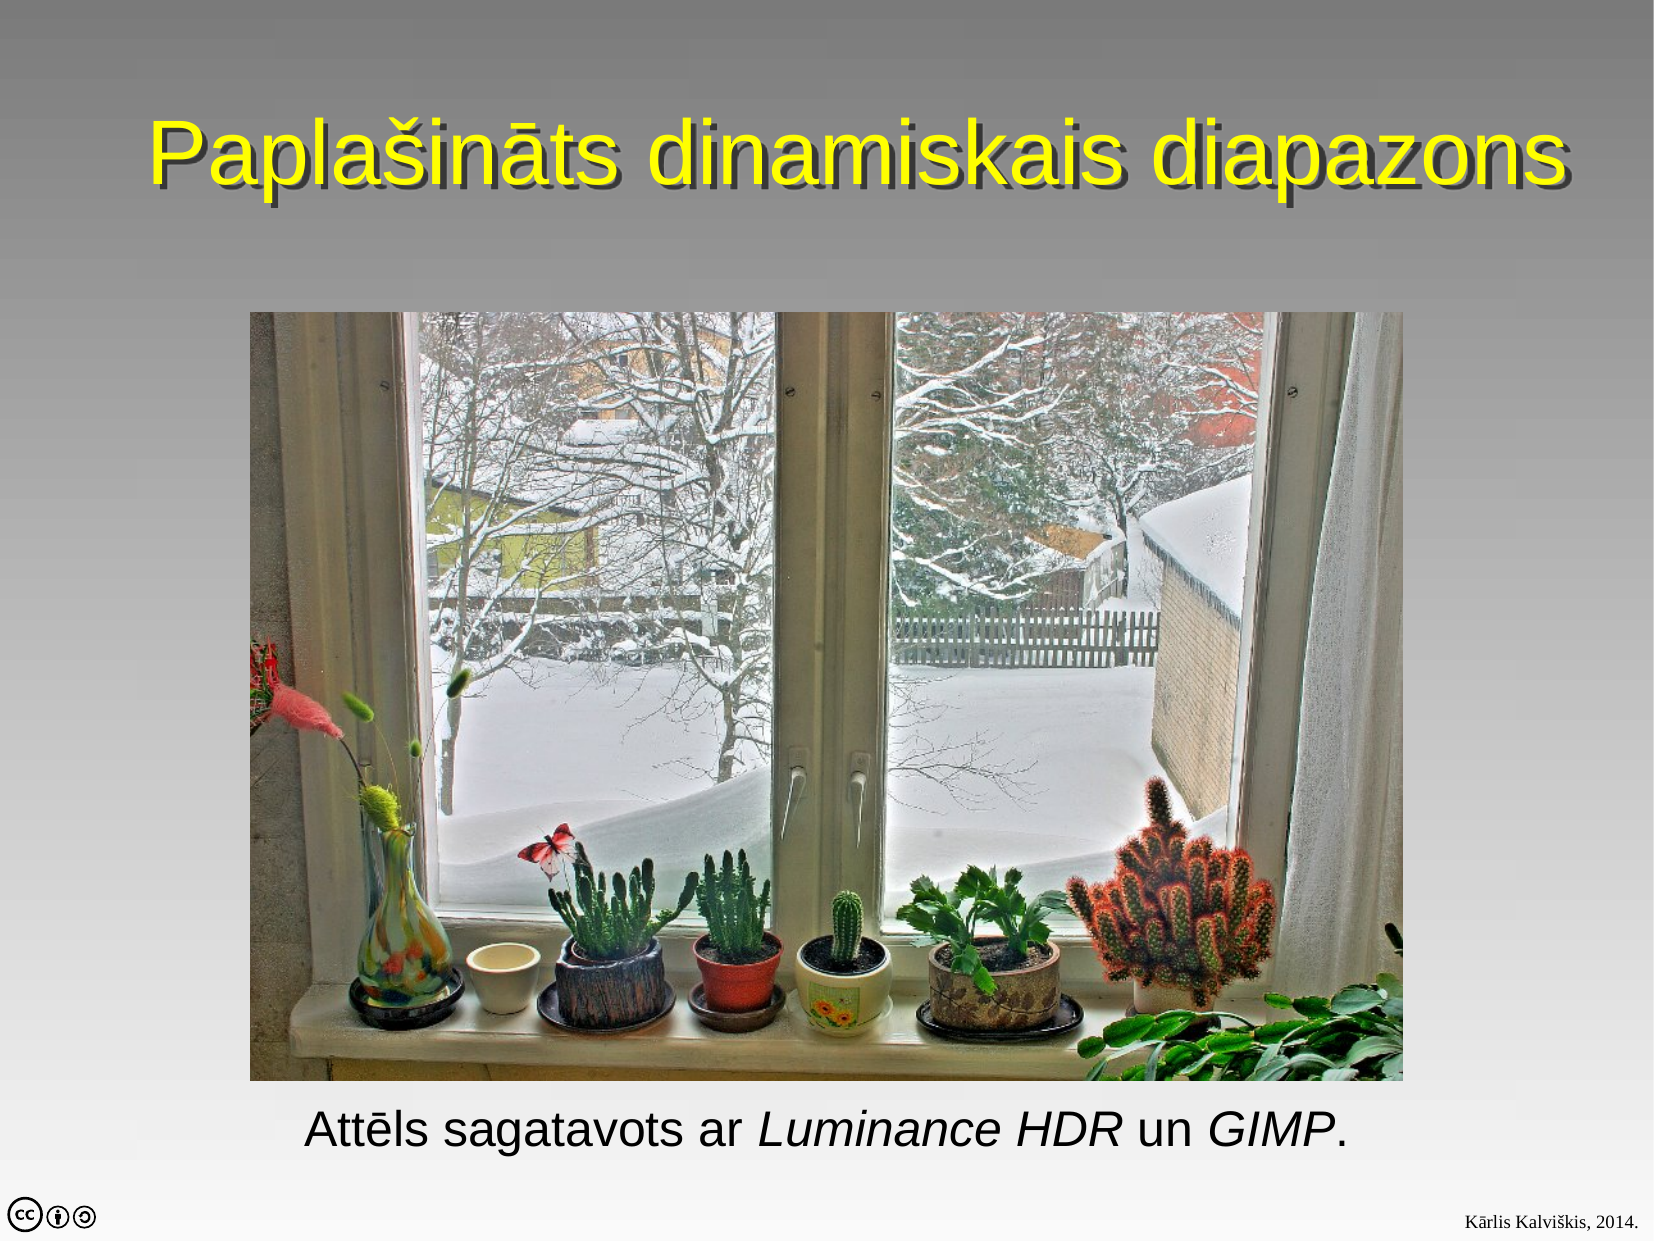

# Paplašināts dinamiskais diapazons
Attēls sagatavots ar Luminance HDR un GIMP.